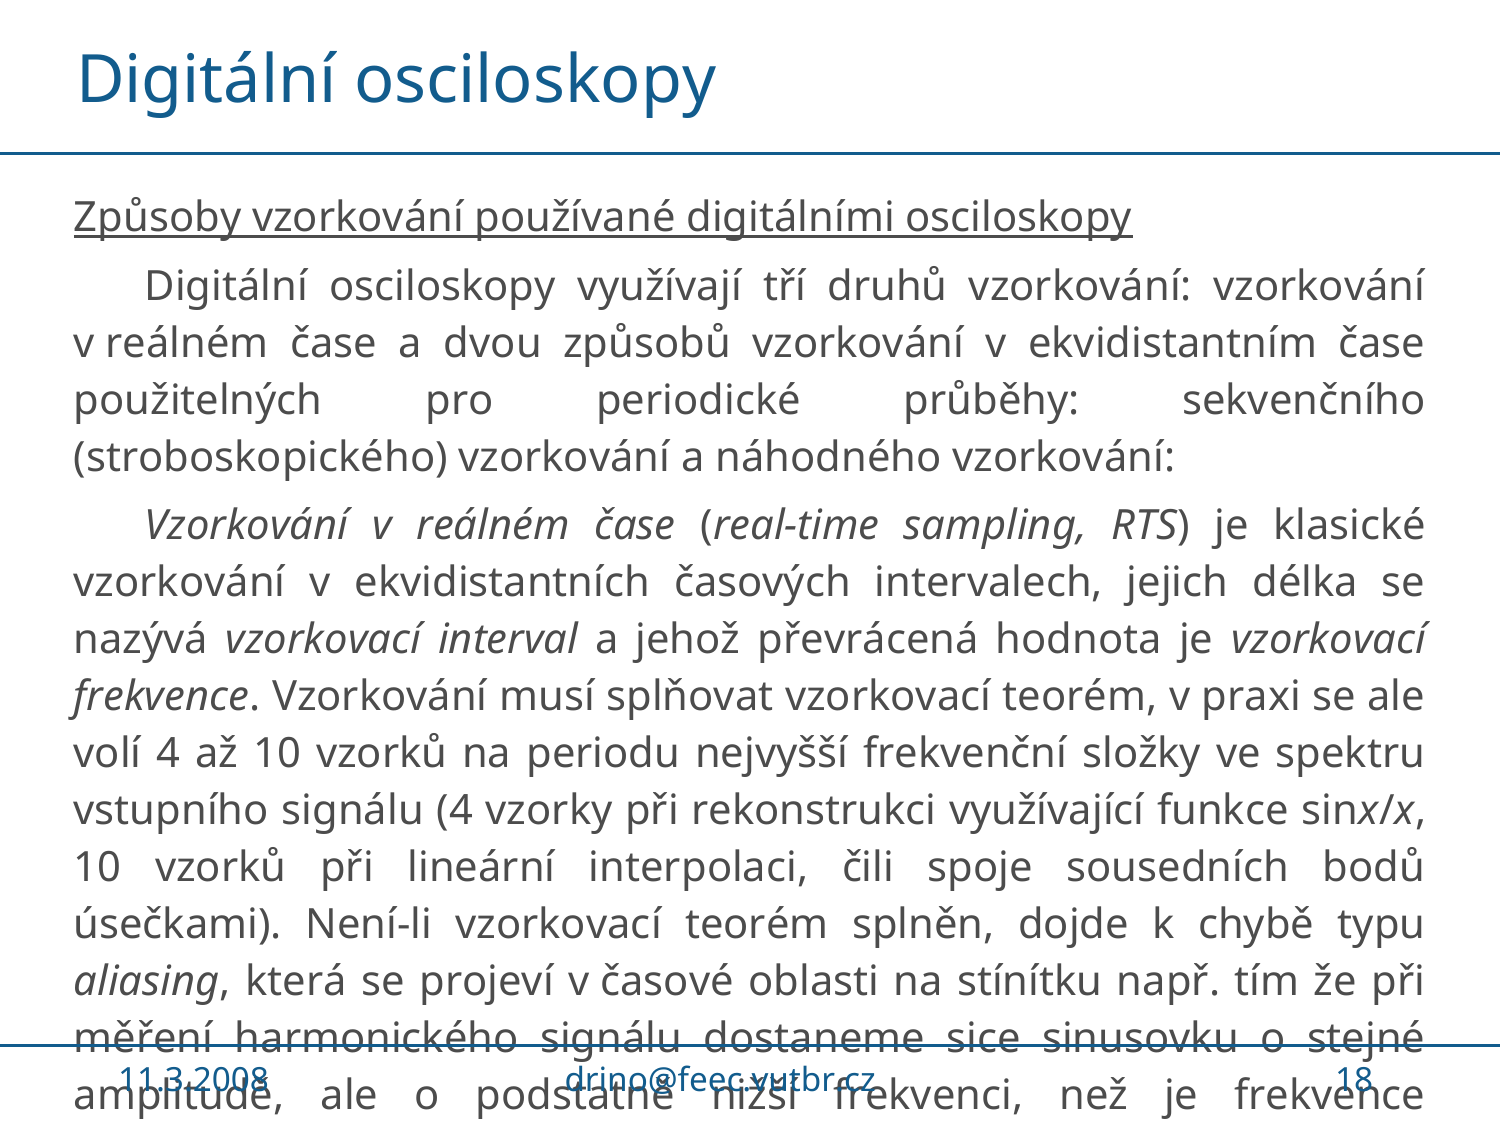

# Digitální osciloskopy
Způsoby vzorkování používané digitálními osciloskopy
Digitální osciloskopy využívají tří druhů vzorkování: vzorkování v reálném čase a dvou způsobů vzorkování v ekvidistantním čase použitelných pro periodické průběhy: sekvenčního (stroboskopického) vzorkování a náhodného vzorkování:
Vzorkování v reálném čase (real-time sampling, RTS) je klasické vzorkování v ekvidistantních časových intervalech, jejich délka se nazývá vzorkovací interval a jehož převrácená hodnota je vzorkovací frekvence. Vzorkování musí splňovat vzorkovací teorém, v praxi se ale volí 4 až 10 vzorků na periodu nejvyšší frekvenční složky ve spektru vstupního signálu (4 vzorky při rekonstrukci využívající funkce sinx/x, 10 vzorků při lineární interpolaci, čili spoje sousedních bodů úsečkami). Není-li vzorkovací teorém splněn, dojde k chybě typu aliasing, která se projeví v časové oblasti na stínítku např. tím že při měření harmonického signálu dostaneme sice sinusovku o stejné amplitudě, ale o podstatně nižší frekvenci, než je frekvence měřeného signálu.
11.3.2008
drino@feec.vutbr.cz